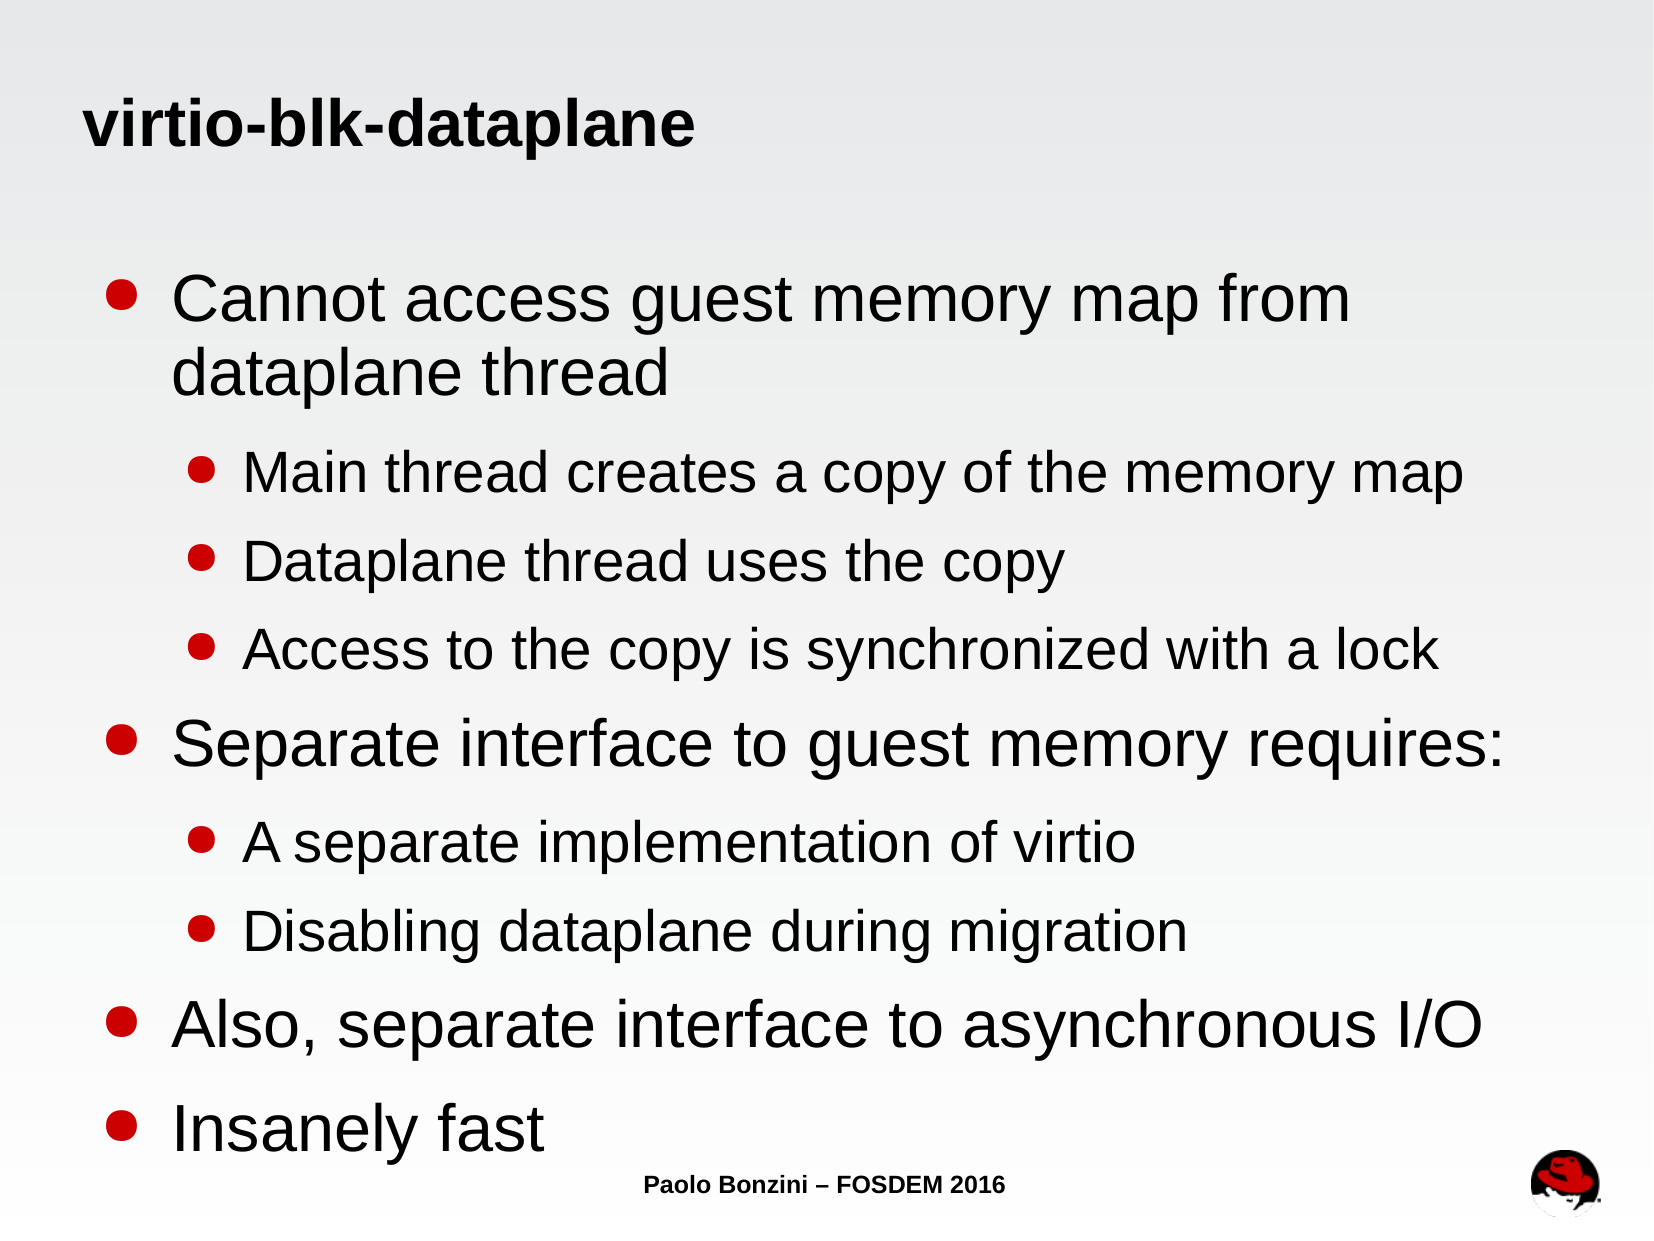

# virtio-blk-dataplane
Cannot access guest memory map from dataplane thread
Main thread creates a copy of the memory map
Dataplane thread uses the copy
Access to the copy is synchronized with a lock
Separate interface to guest memory requires:
A separate implementation of virtio
Disabling dataplane during migration
Also, separate interface to asynchronous I/O
Insanely fast